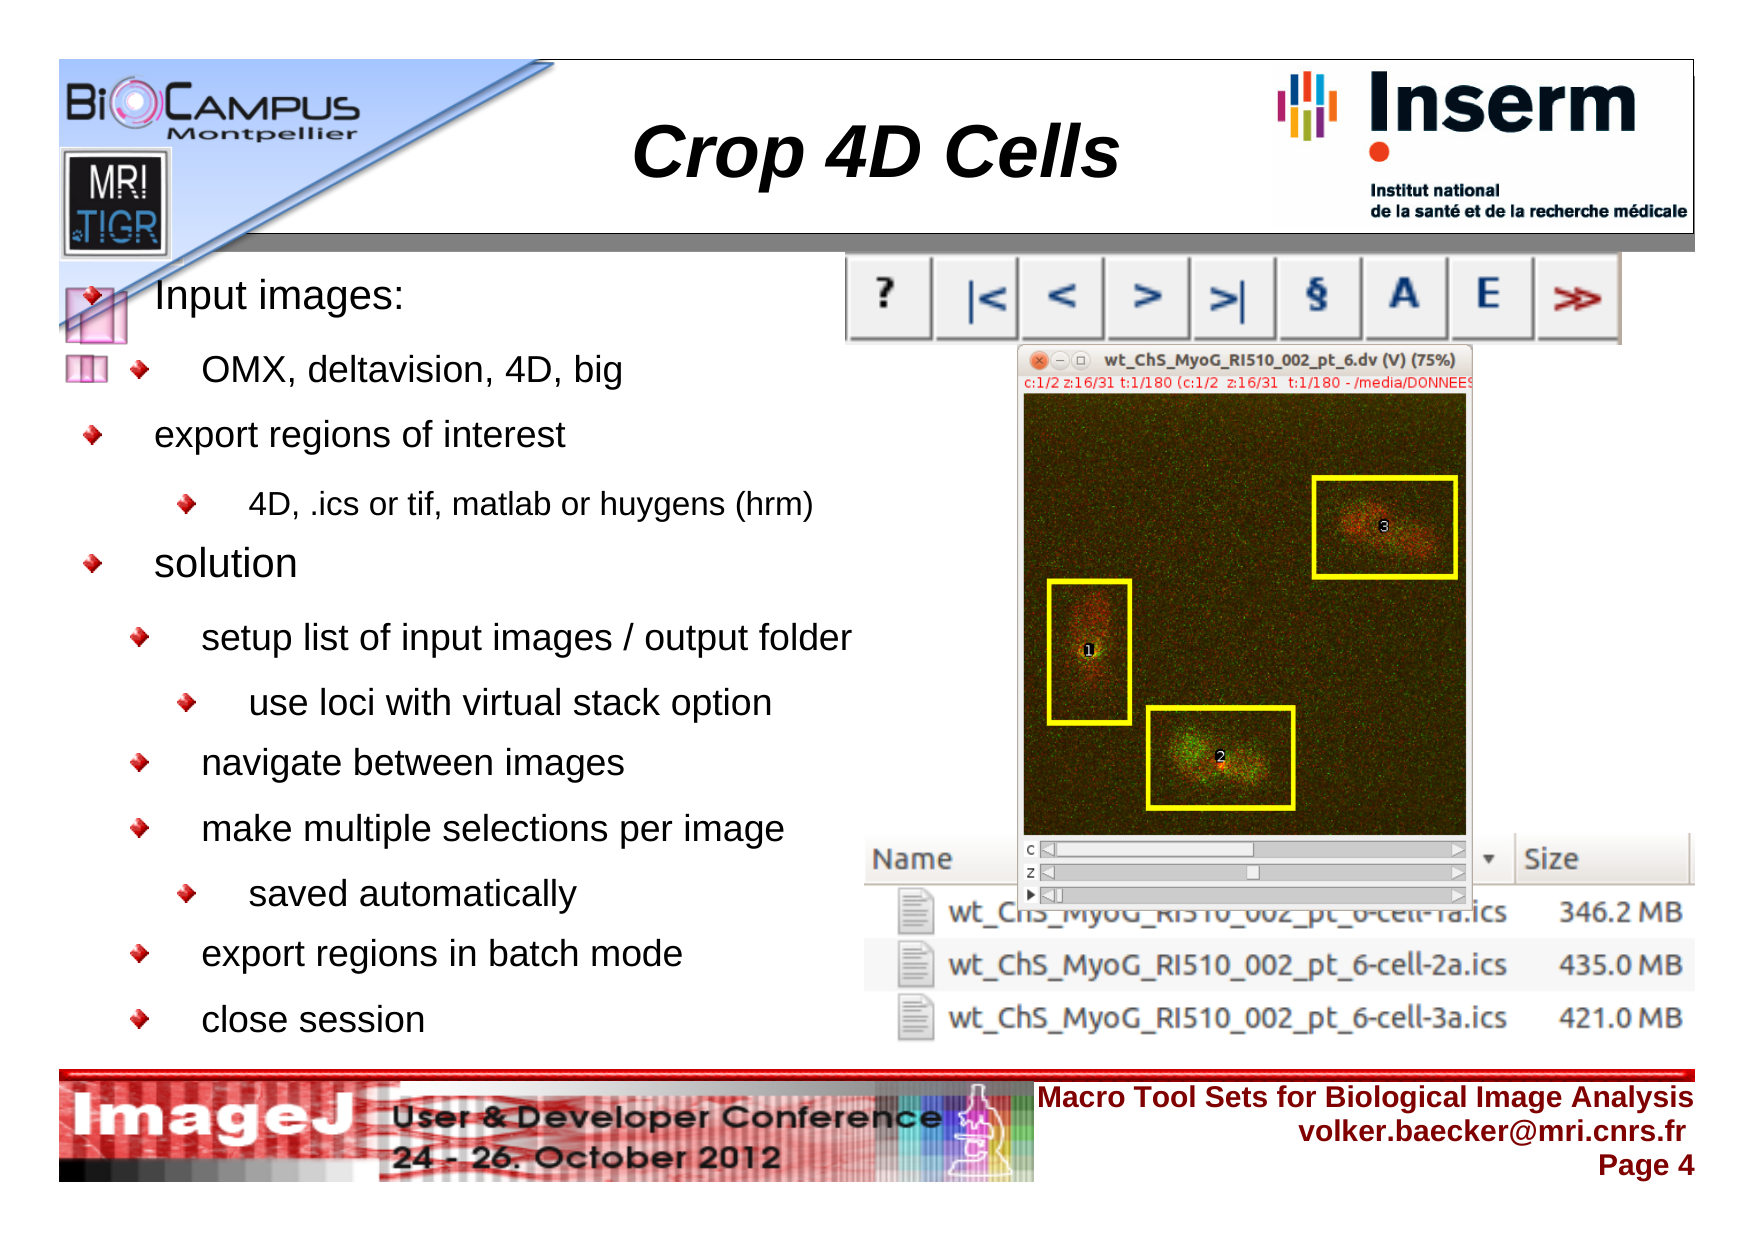

# Crop 4D Cells
Input images:
OMX, deltavision, 4D, big
export regions of interest
4D, .ics or tif, matlab or huygens (hrm)
solution
setup list of input images / output folder
use loci with virtual stack option
navigate between images
make multiple selections per image
saved automatically
export regions in batch mode
close session